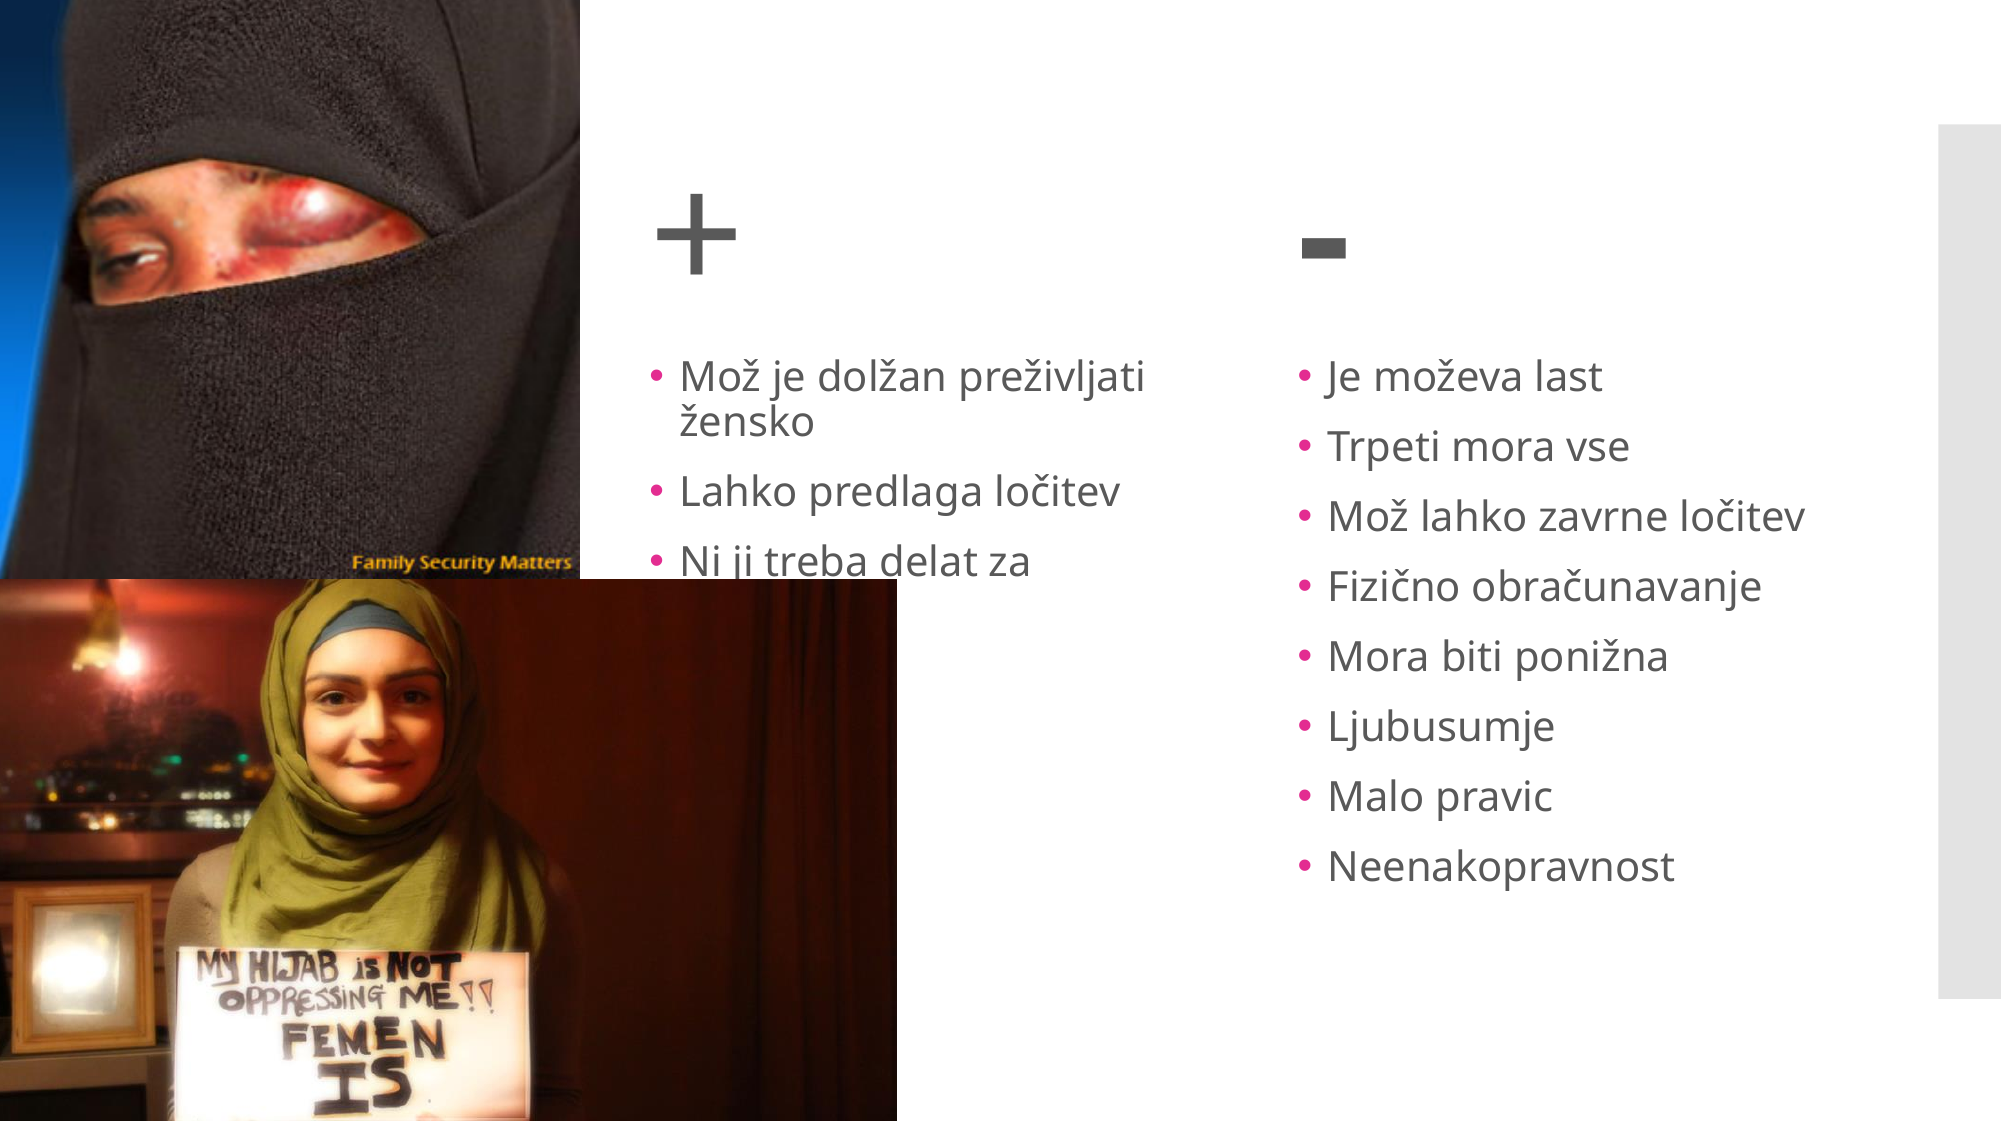

+
Mož je dolžan preživljati žensko
Lahko predlaga ločitev
Ni ji treba delat za preživetje
-
Je moževa last
Trpeti mora vse
Mož lahko zavrne ločitev
Fizično obračunavanje
Mora biti ponižna
Ljubusumje
Malo pravic
Neenakopravnost
#